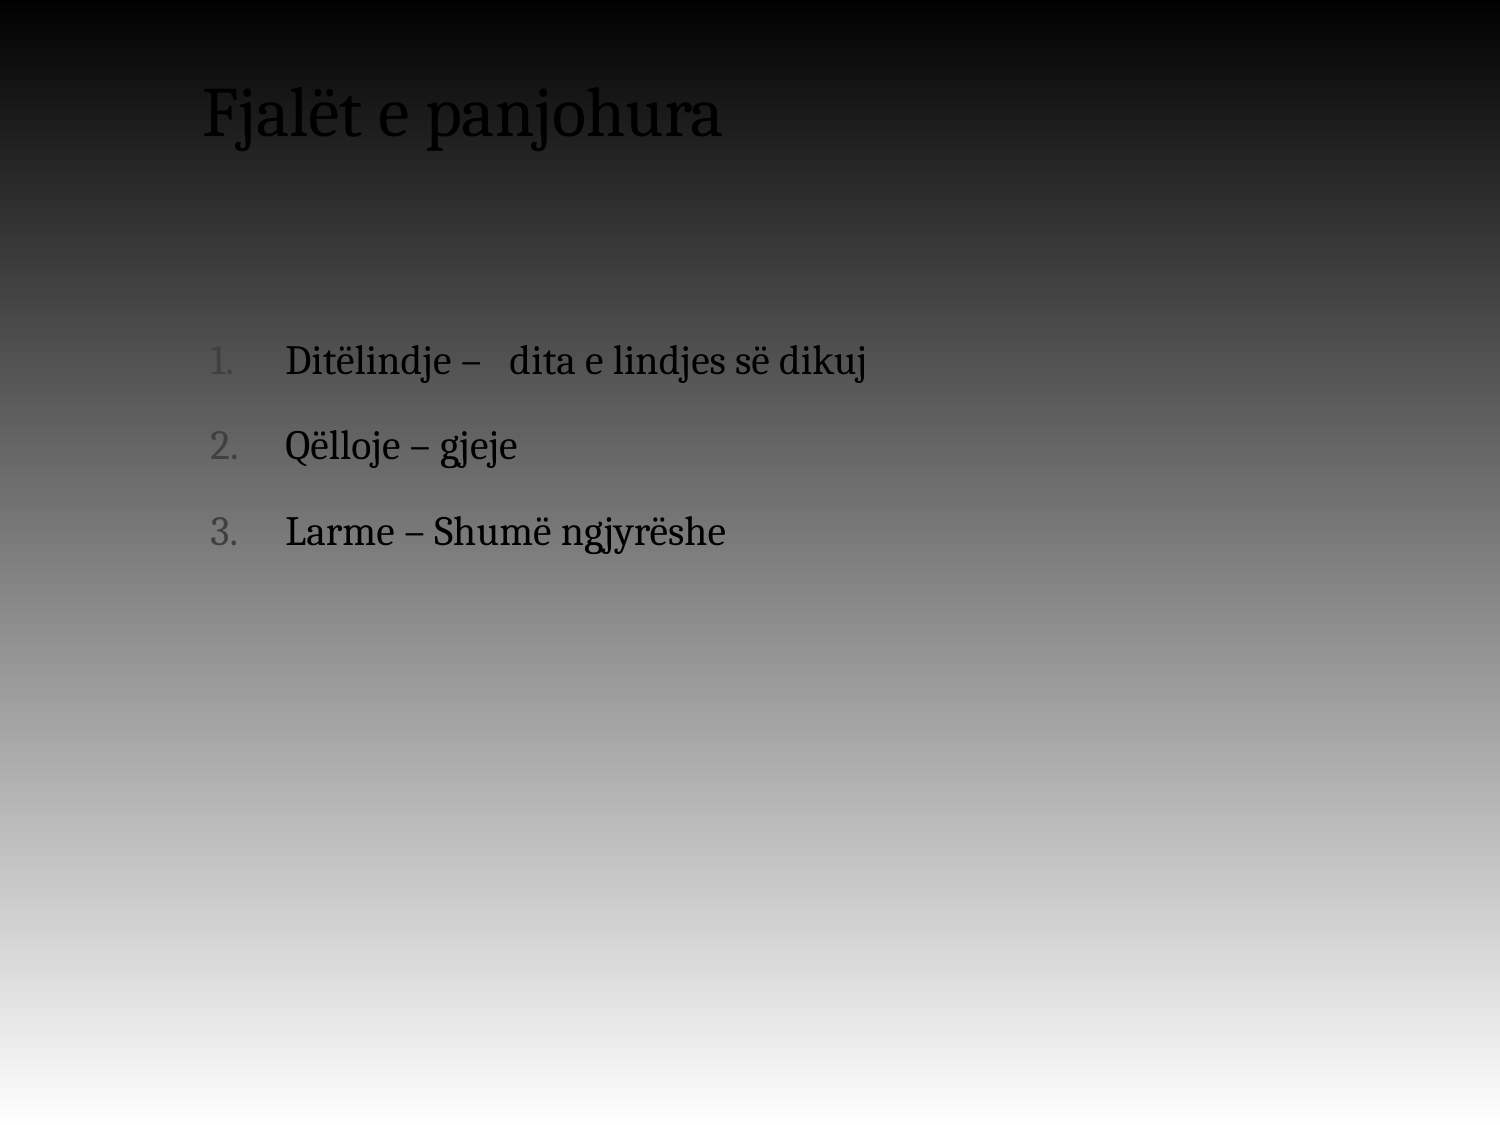

# Fjalët e panjohura
Ditëlindje – dita e lindjes së dikuj
Qëlloje – gjeje
Larme – Shumë ngjyrëshe